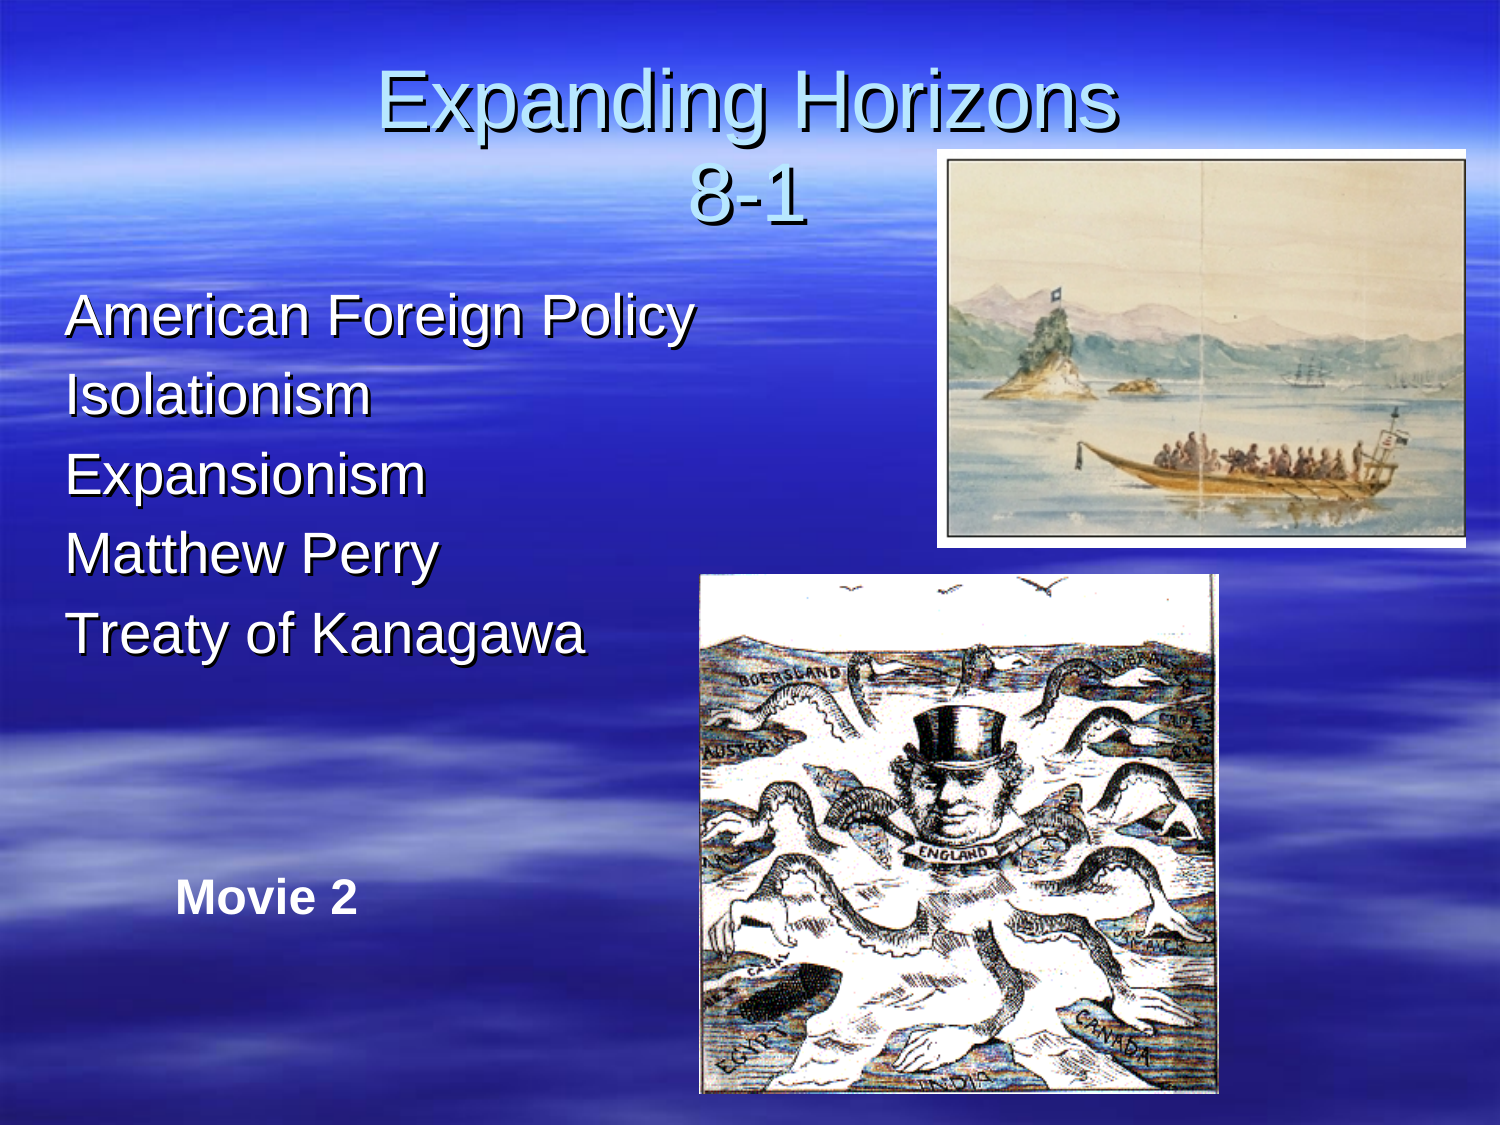

# Expanding Horizons 8-1
American Foreign Policy
Isolationism
Expansionism
Matthew Perry
Treaty of Kanagawa
Movie 2